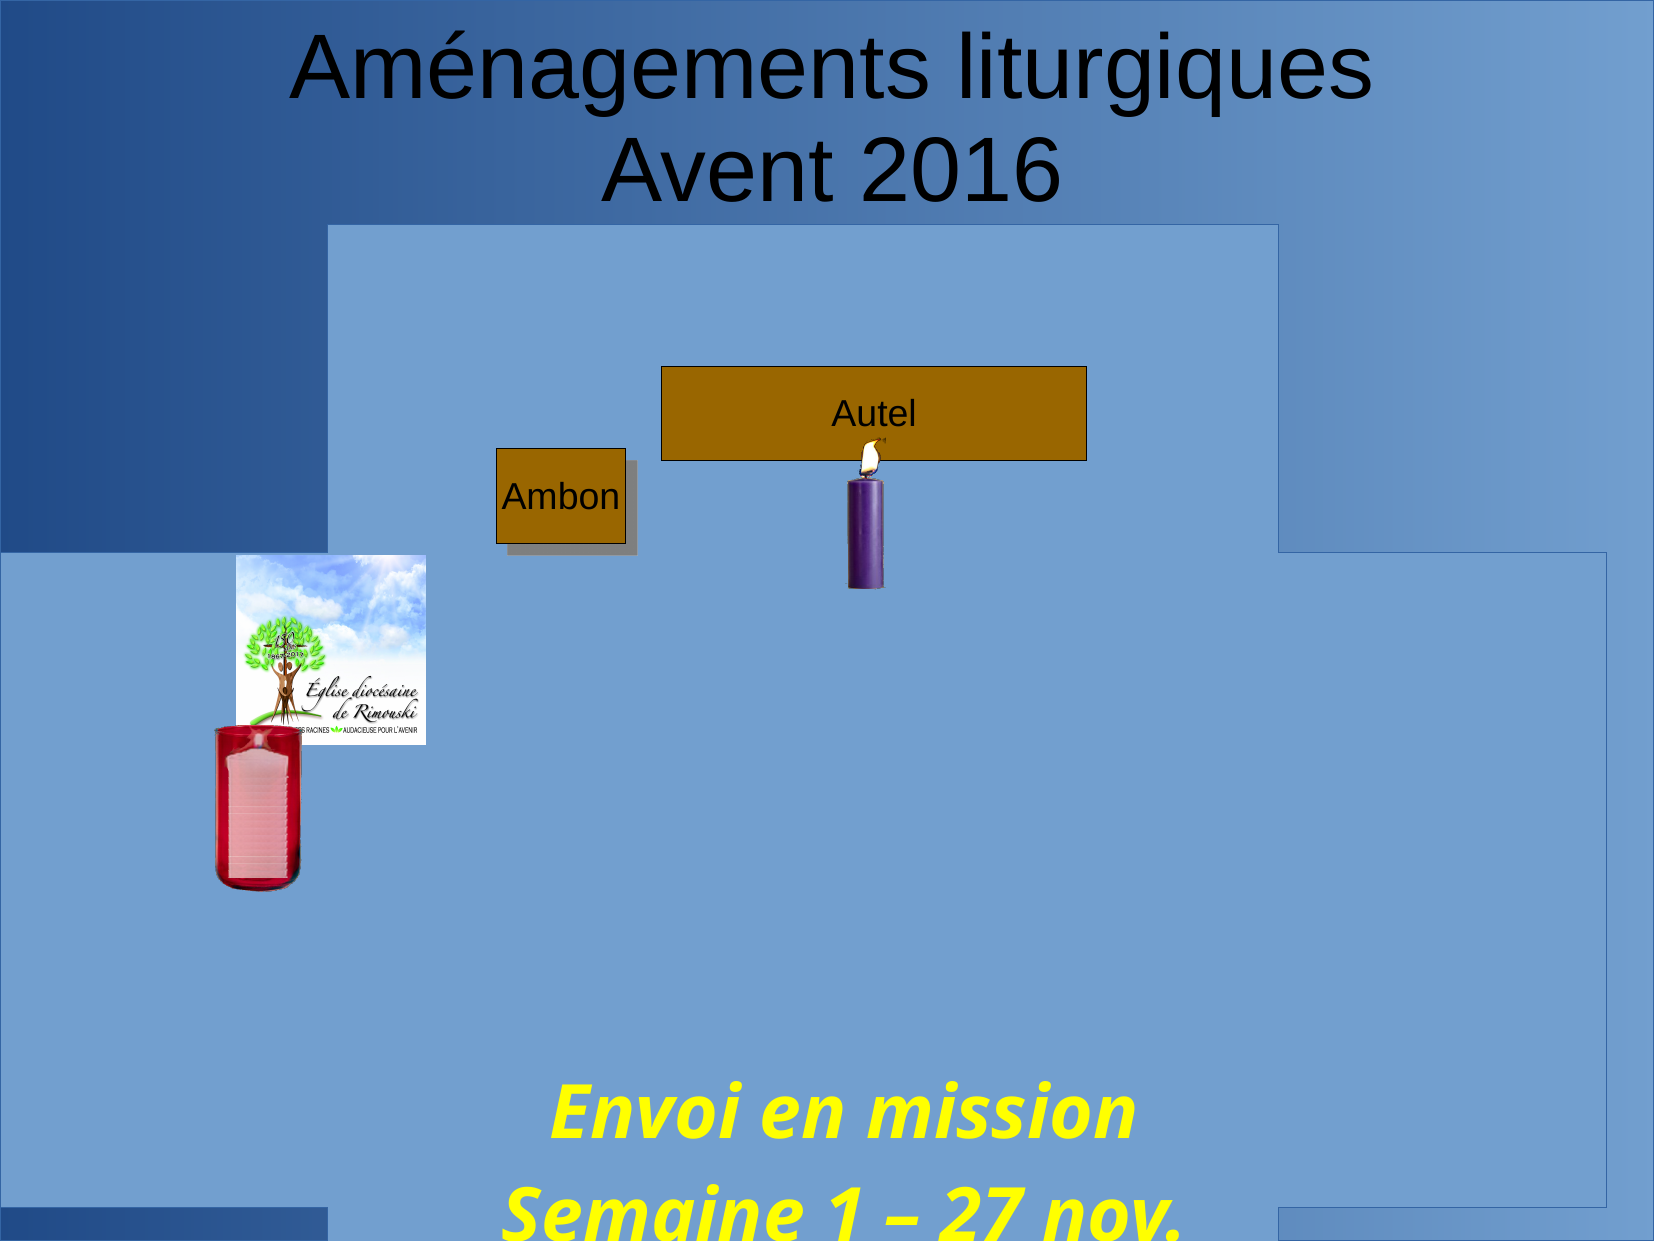

# Aménagements liturgiques Avent 2016
Autel
Ambon
Envoi en mission
Semaine 1 – 27 nov.